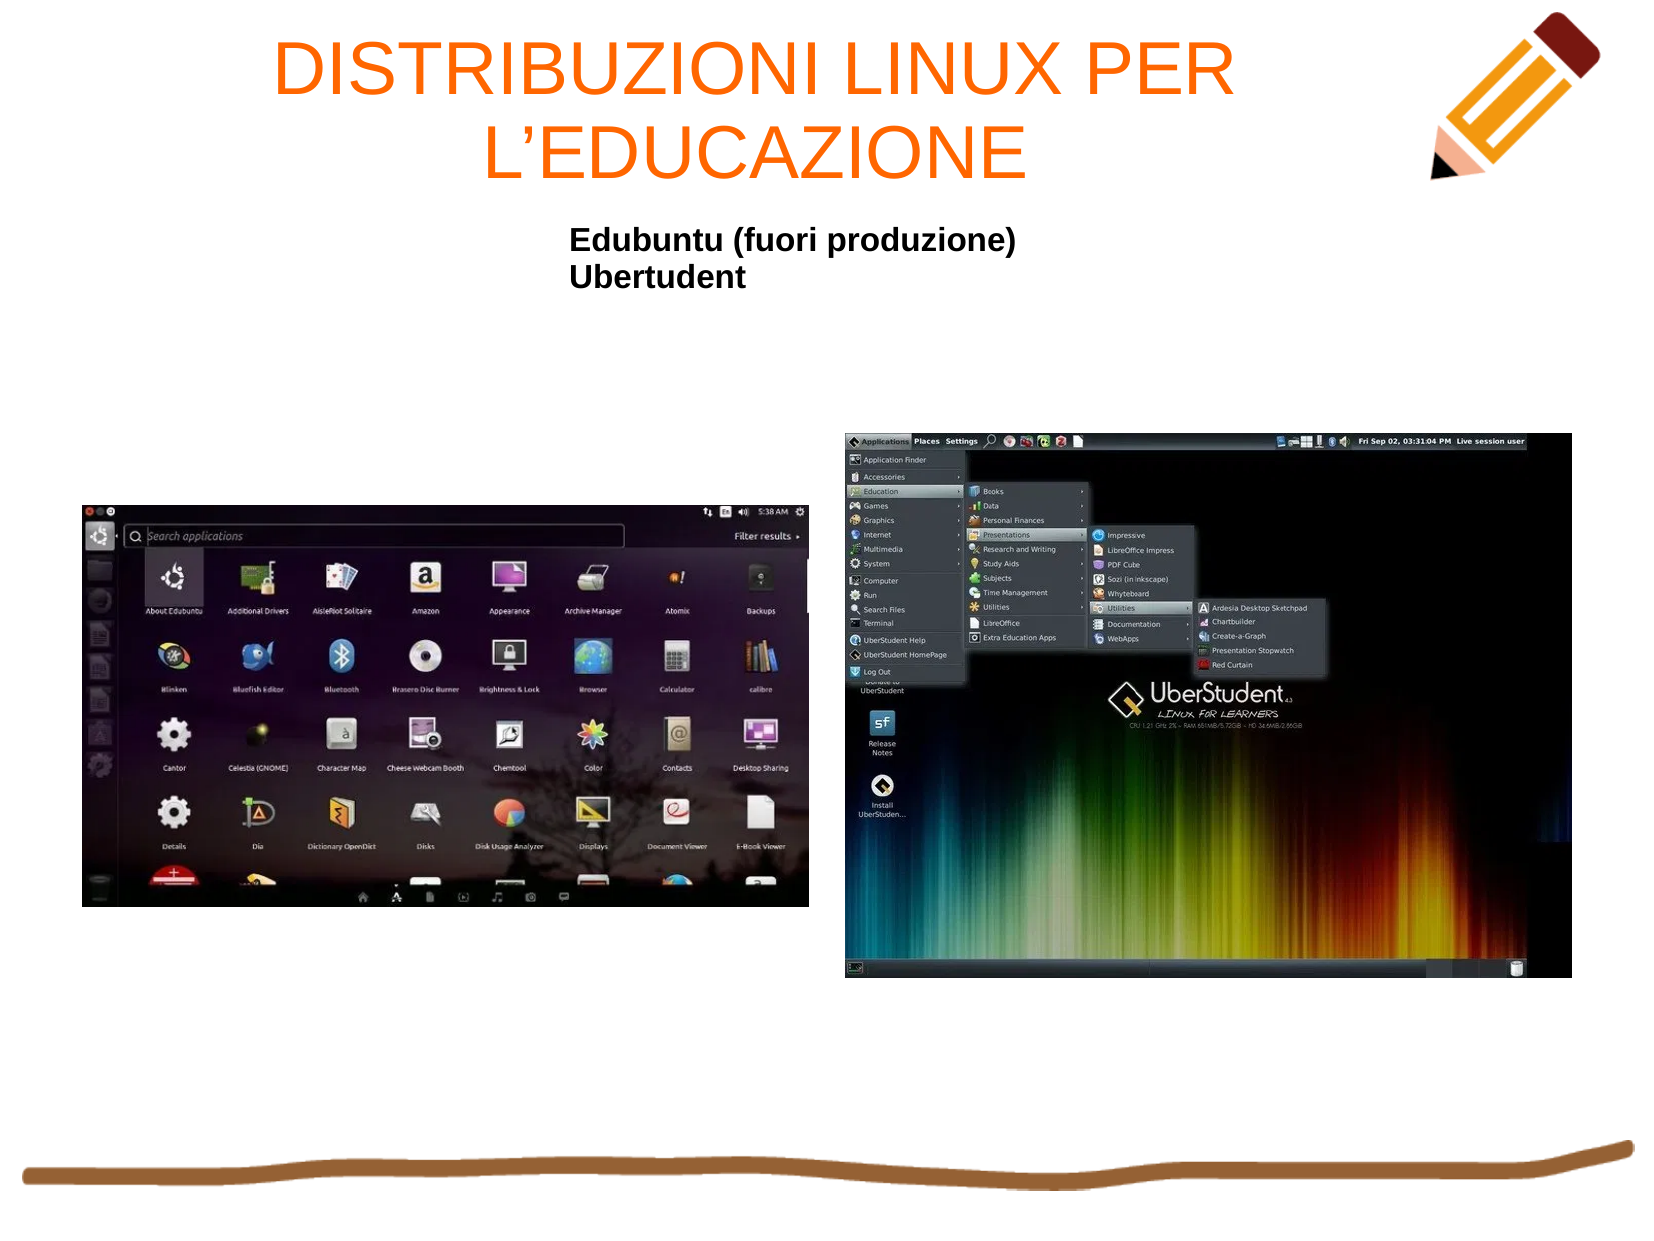

# DISTRIBUZIONI LINUX PER L’EDUCAZIONE
Edubuntu (fuori produzione) Ubertudent